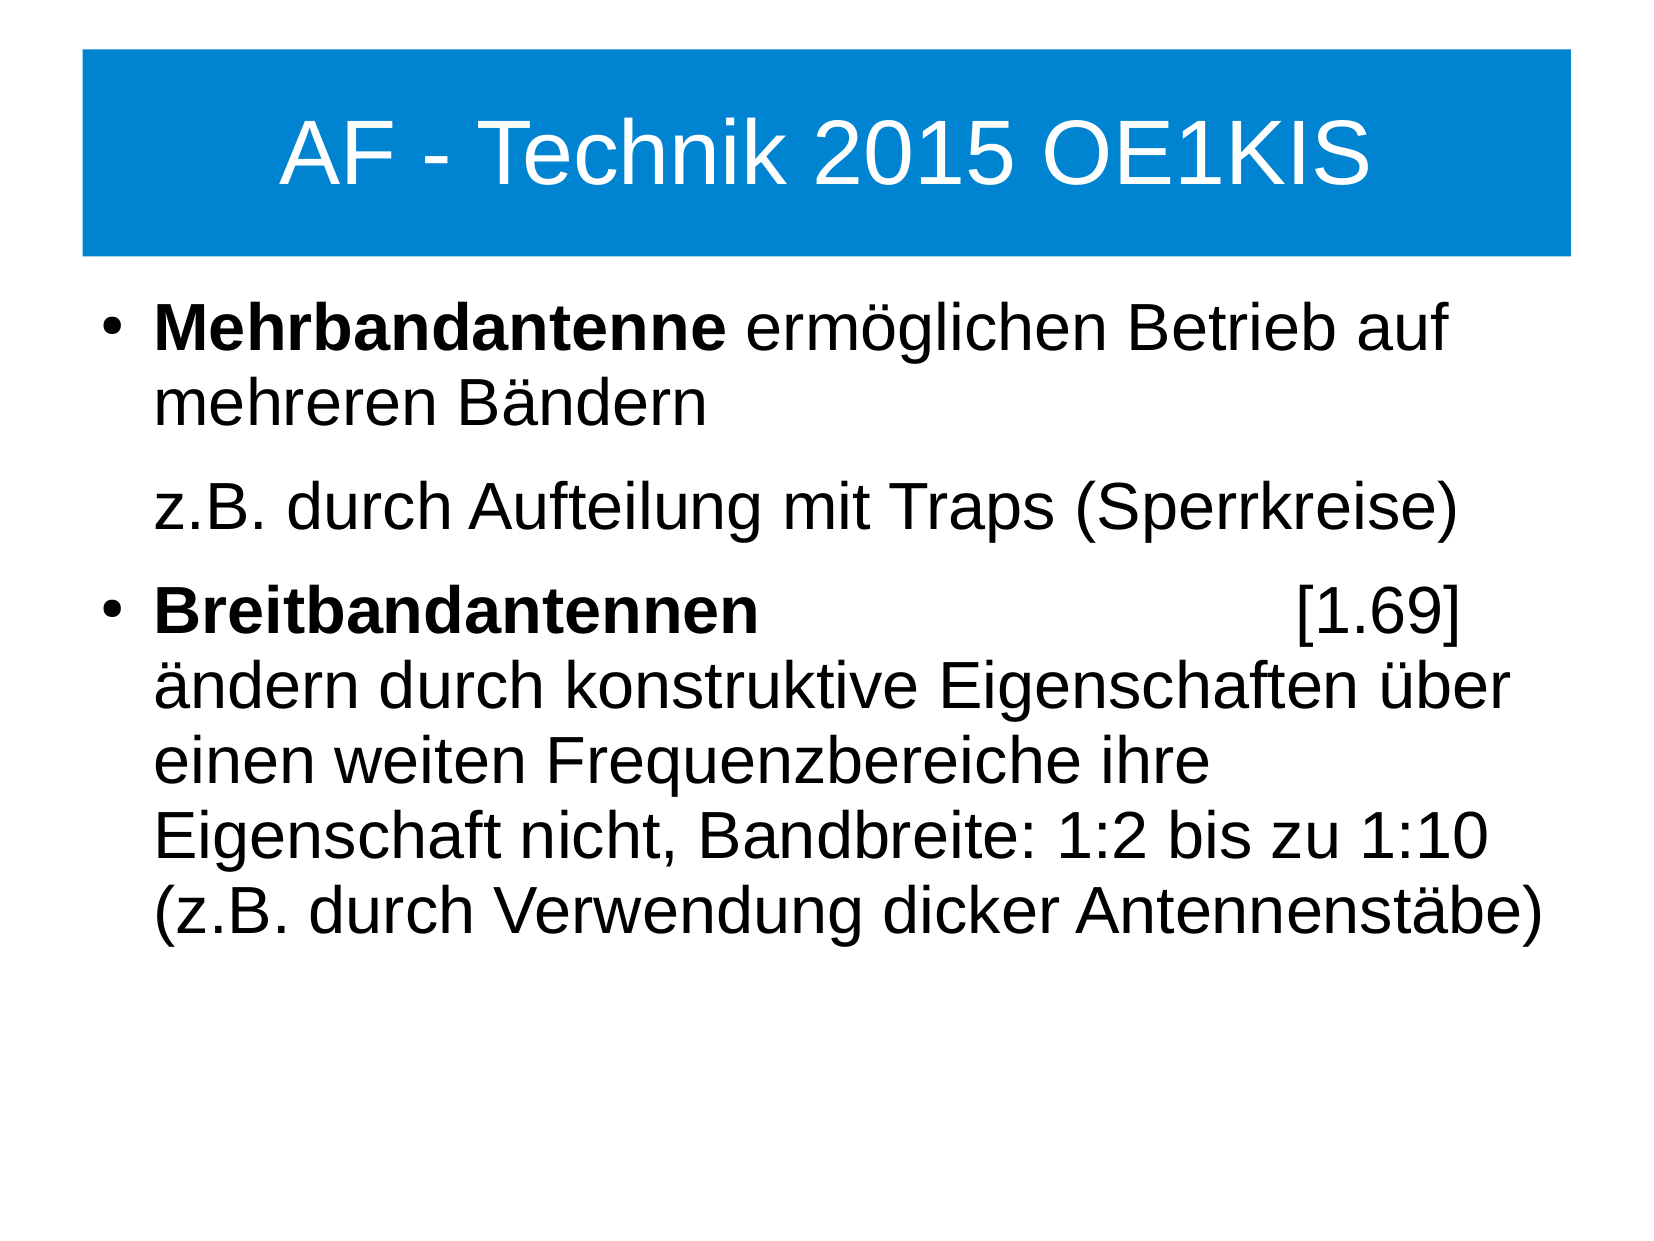

# AF - Technik 2015 OE1KIS
Mehrbandantenne ermöglichen Betrieb auf mehreren Bändern
z.B. durch Aufteilung mit Traps (Sperrkreise)
Breitbandantennen [1.69]
ändern durch konstruktive Eigenschaften über einen weiten Frequenzbereiche ihre Eigenschaft nicht, Bandbreite: 1:2 bis zu 1:10
(z.B. durch Verwendung dicker Antennenstäbe)